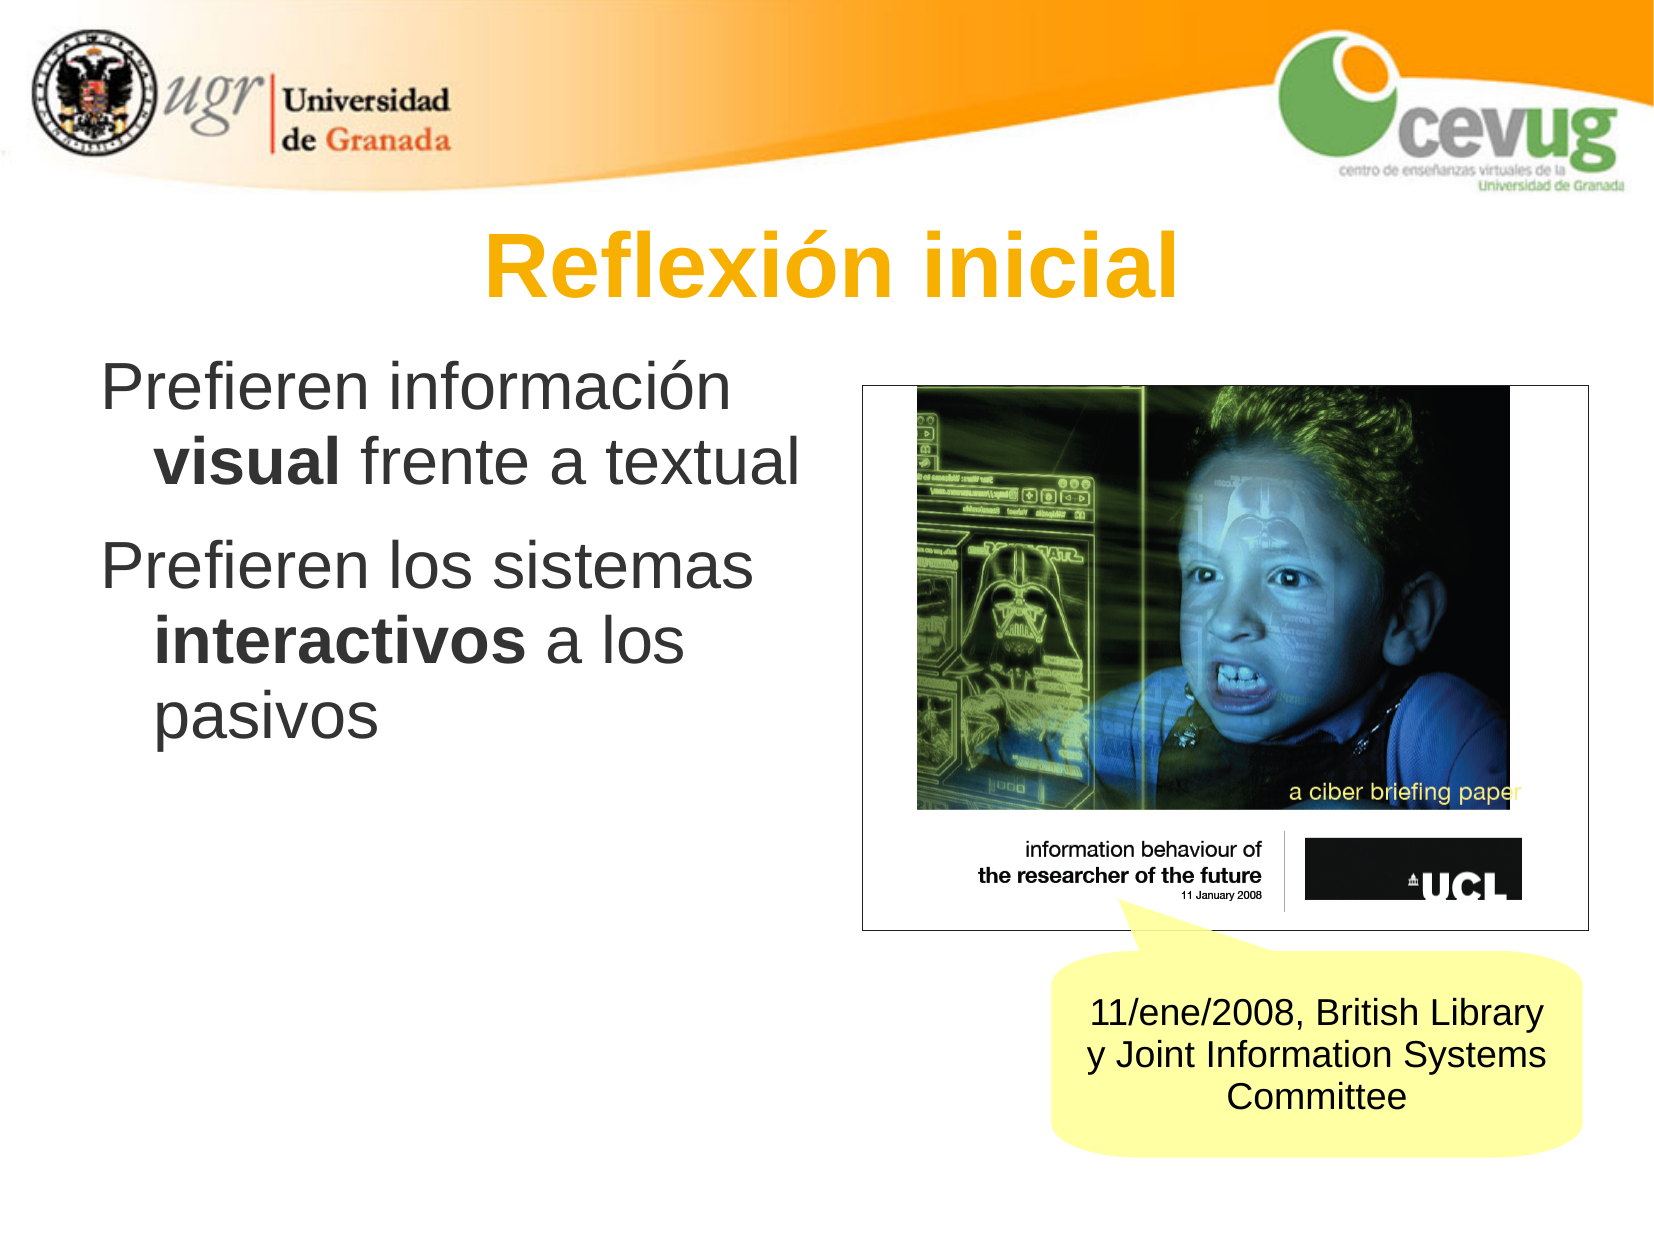

# Reflexión inicial
Prefieren información visual frente a textual
Prefieren los sistemas interactivos a los pasivos
11/ene/2008, British Library y Joint Information Systems Committee